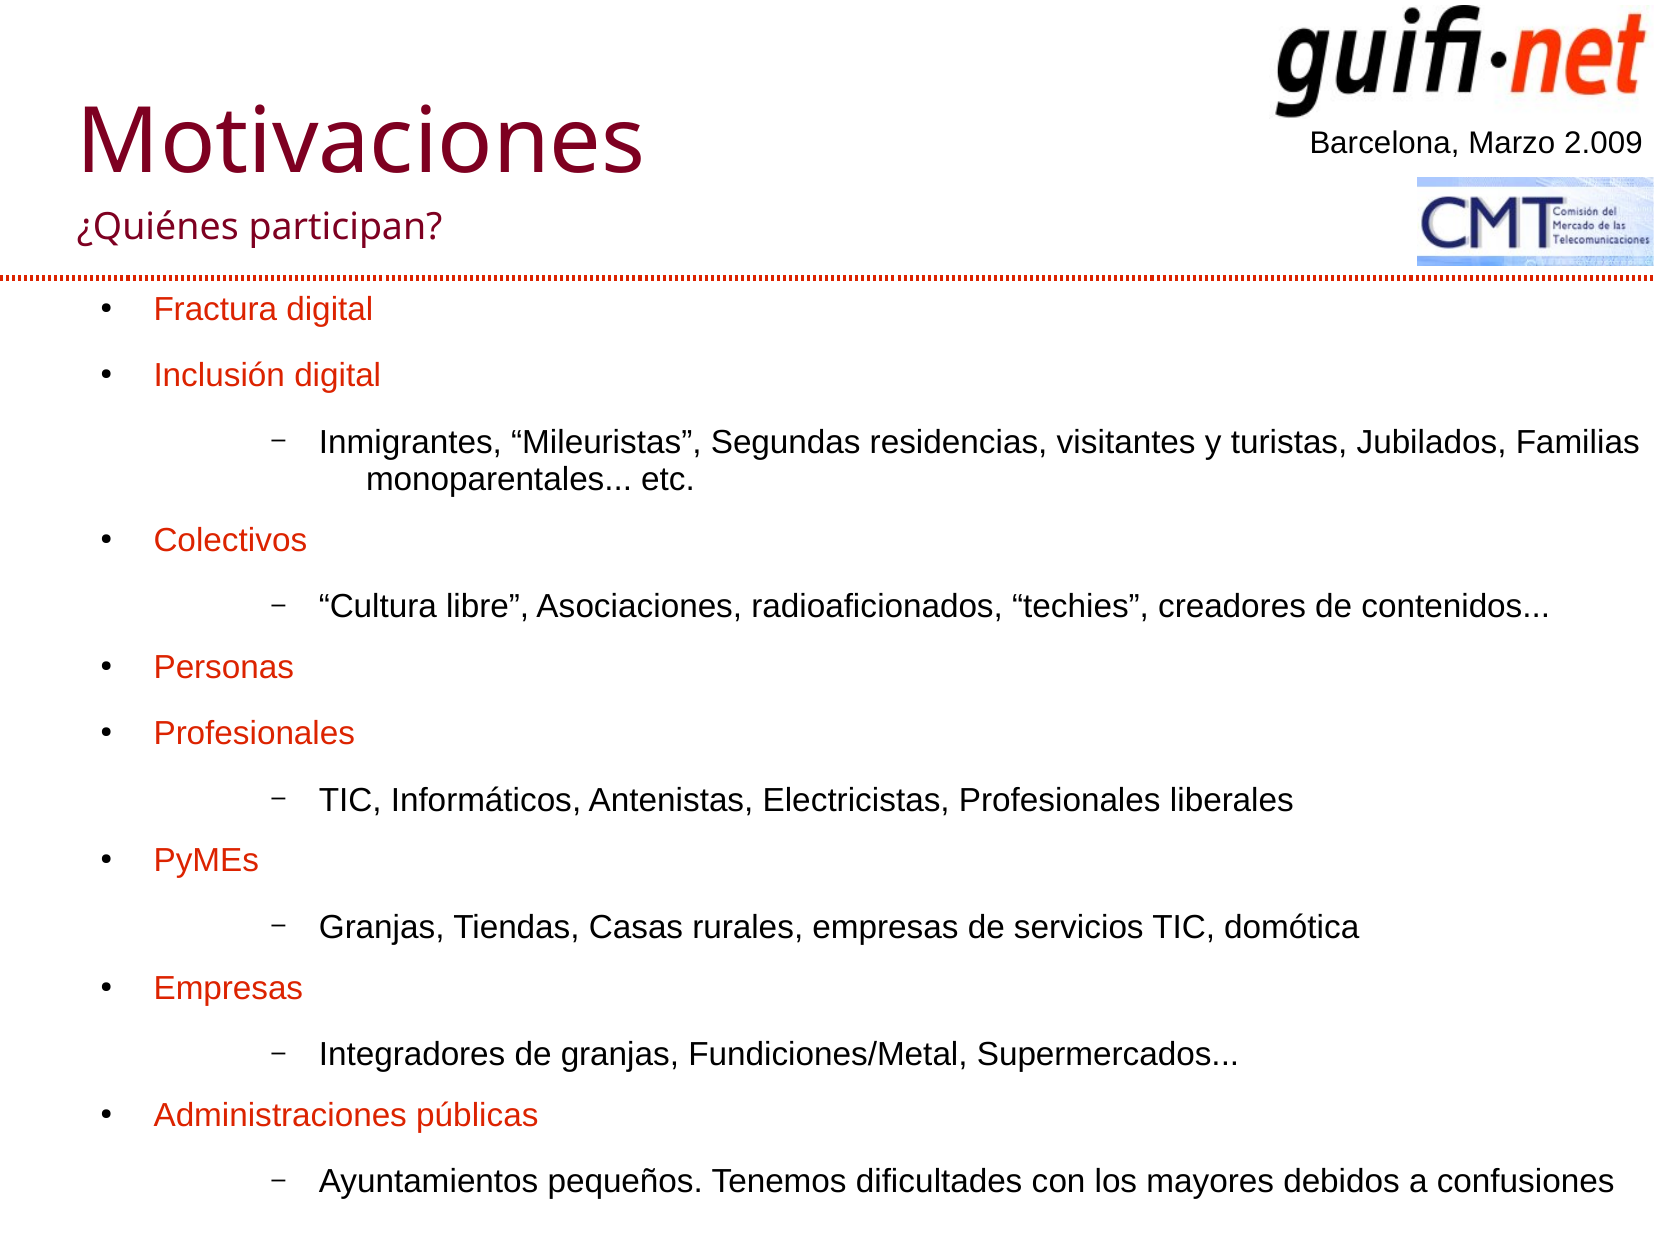

# Motivaciones ¿Quiénes participan?
Fractura digital
Inclusión digital
Inmigrantes, “Mileuristas”, Segundas residencias, visitantes y turistas, Jubilados, Familias monoparentales... etc.
Colectivos
“Cultura libre”, Asociaciones, radioaficionados, “techies”, creadores de contenidos...
Personas
Profesionales
TIC, Informáticos, Antenistas, Electricistas, Profesionales liberales
PyMEs
Granjas, Tiendas, Casas rurales, empresas de servicios TIC, domótica
Empresas
Integradores de granjas, Fundiciones/Metal, Supermercados...
Administraciones públicas
Ayuntamientos pequeños. Tenemos dificultades con los mayores debidos a confusiones